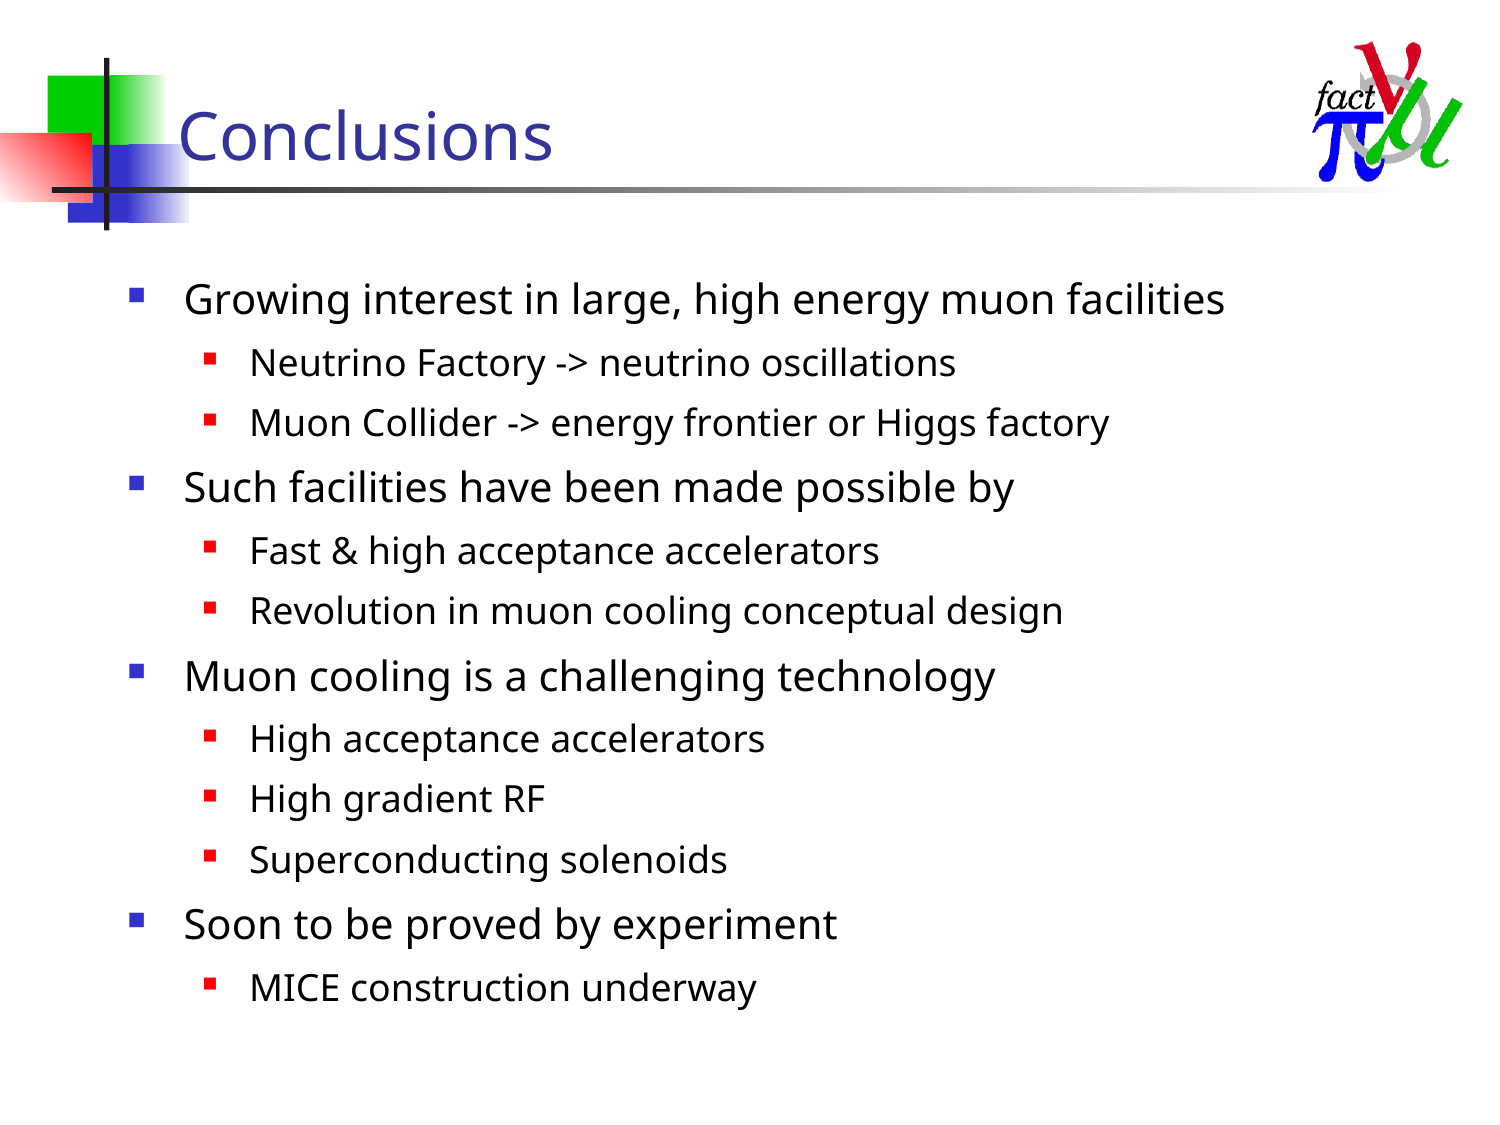

# Conclusions
Growing interest in large, high energy muon facilities
Neutrino Factory -> neutrino oscillations
Muon Collider -> energy frontier or Higgs factory
Such facilities have been made possible by
Fast & high acceptance accelerators
Revolution in muon cooling conceptual design
Muon cooling is a challenging technology
High acceptance accelerators
High gradient RF
Superconducting solenoids
Soon to be proved by experiment
MICE construction underway